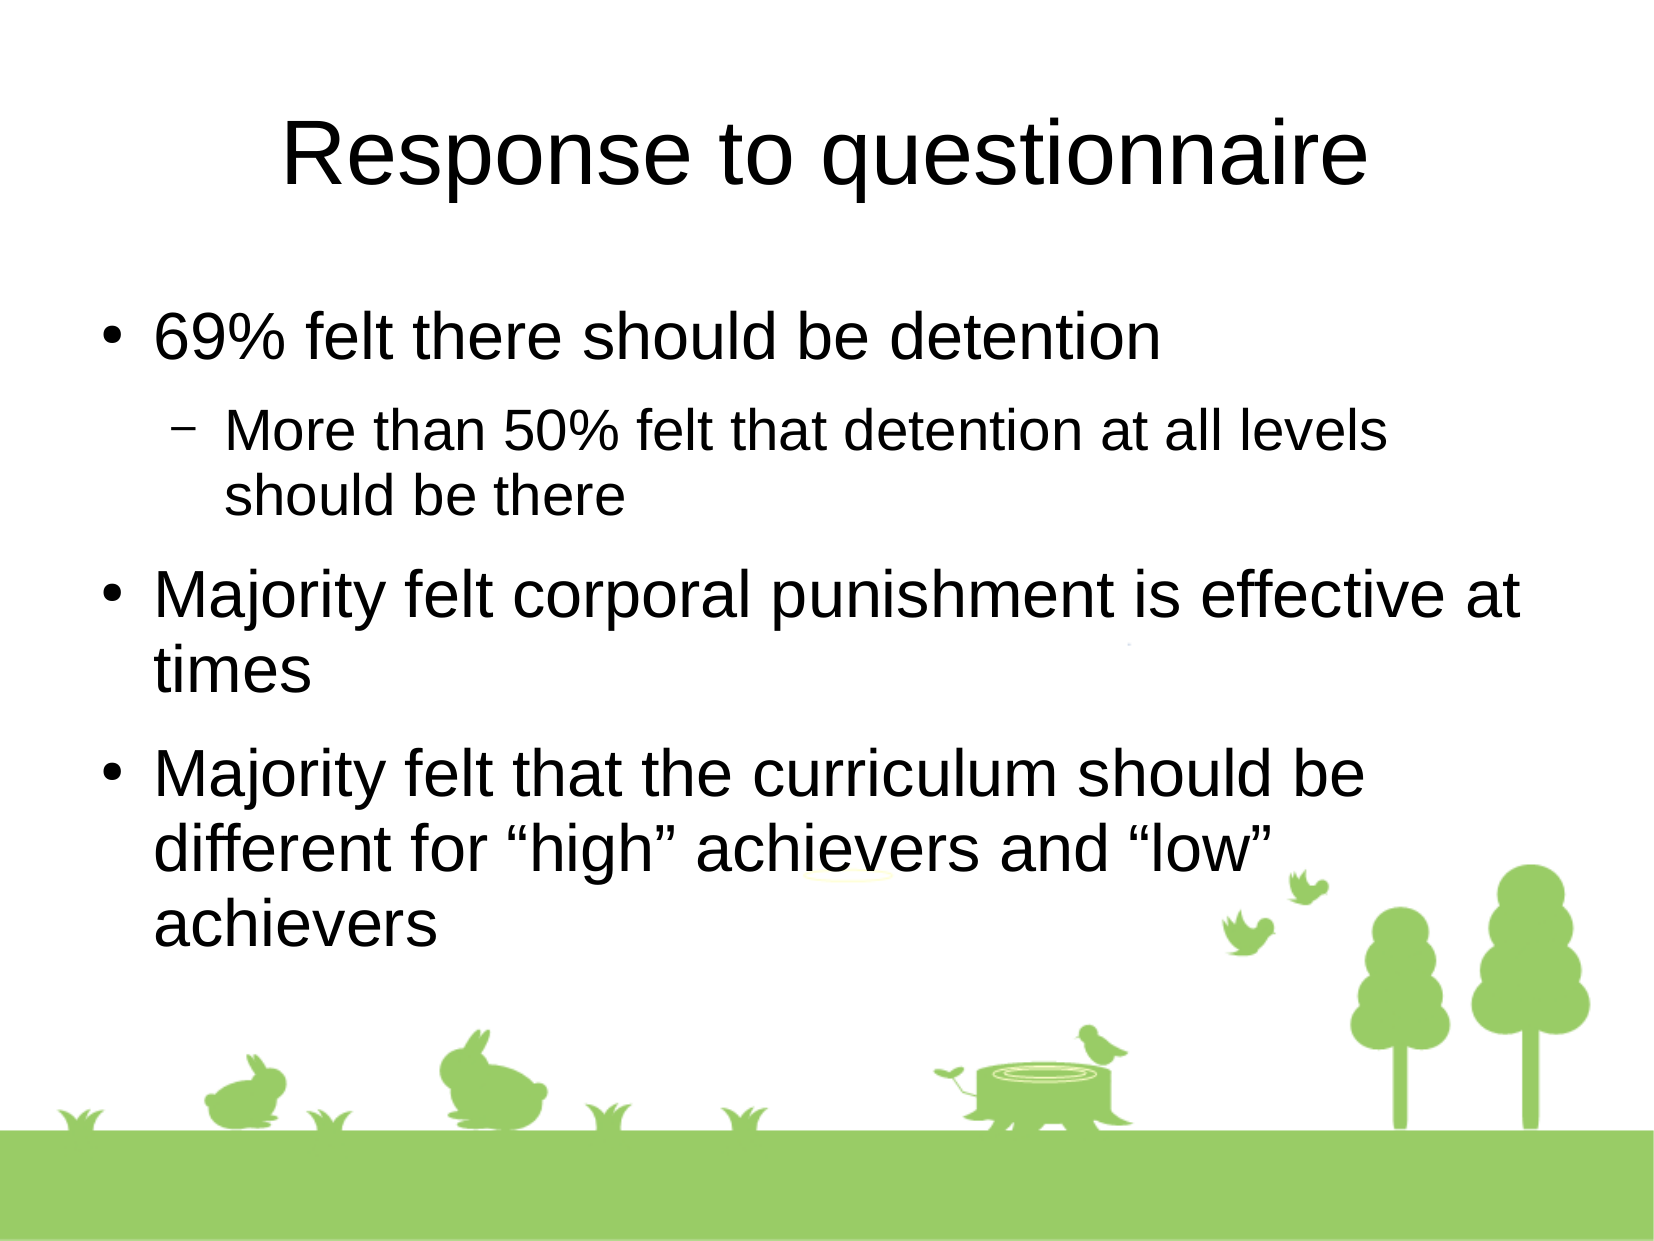

# Response to questionnaire
69% felt there should be detention
More than 50% felt that detention at all levels should be there
Majority felt corporal punishment is effective at times
Majority felt that the curriculum should be different for “high” achievers and “low” achievers